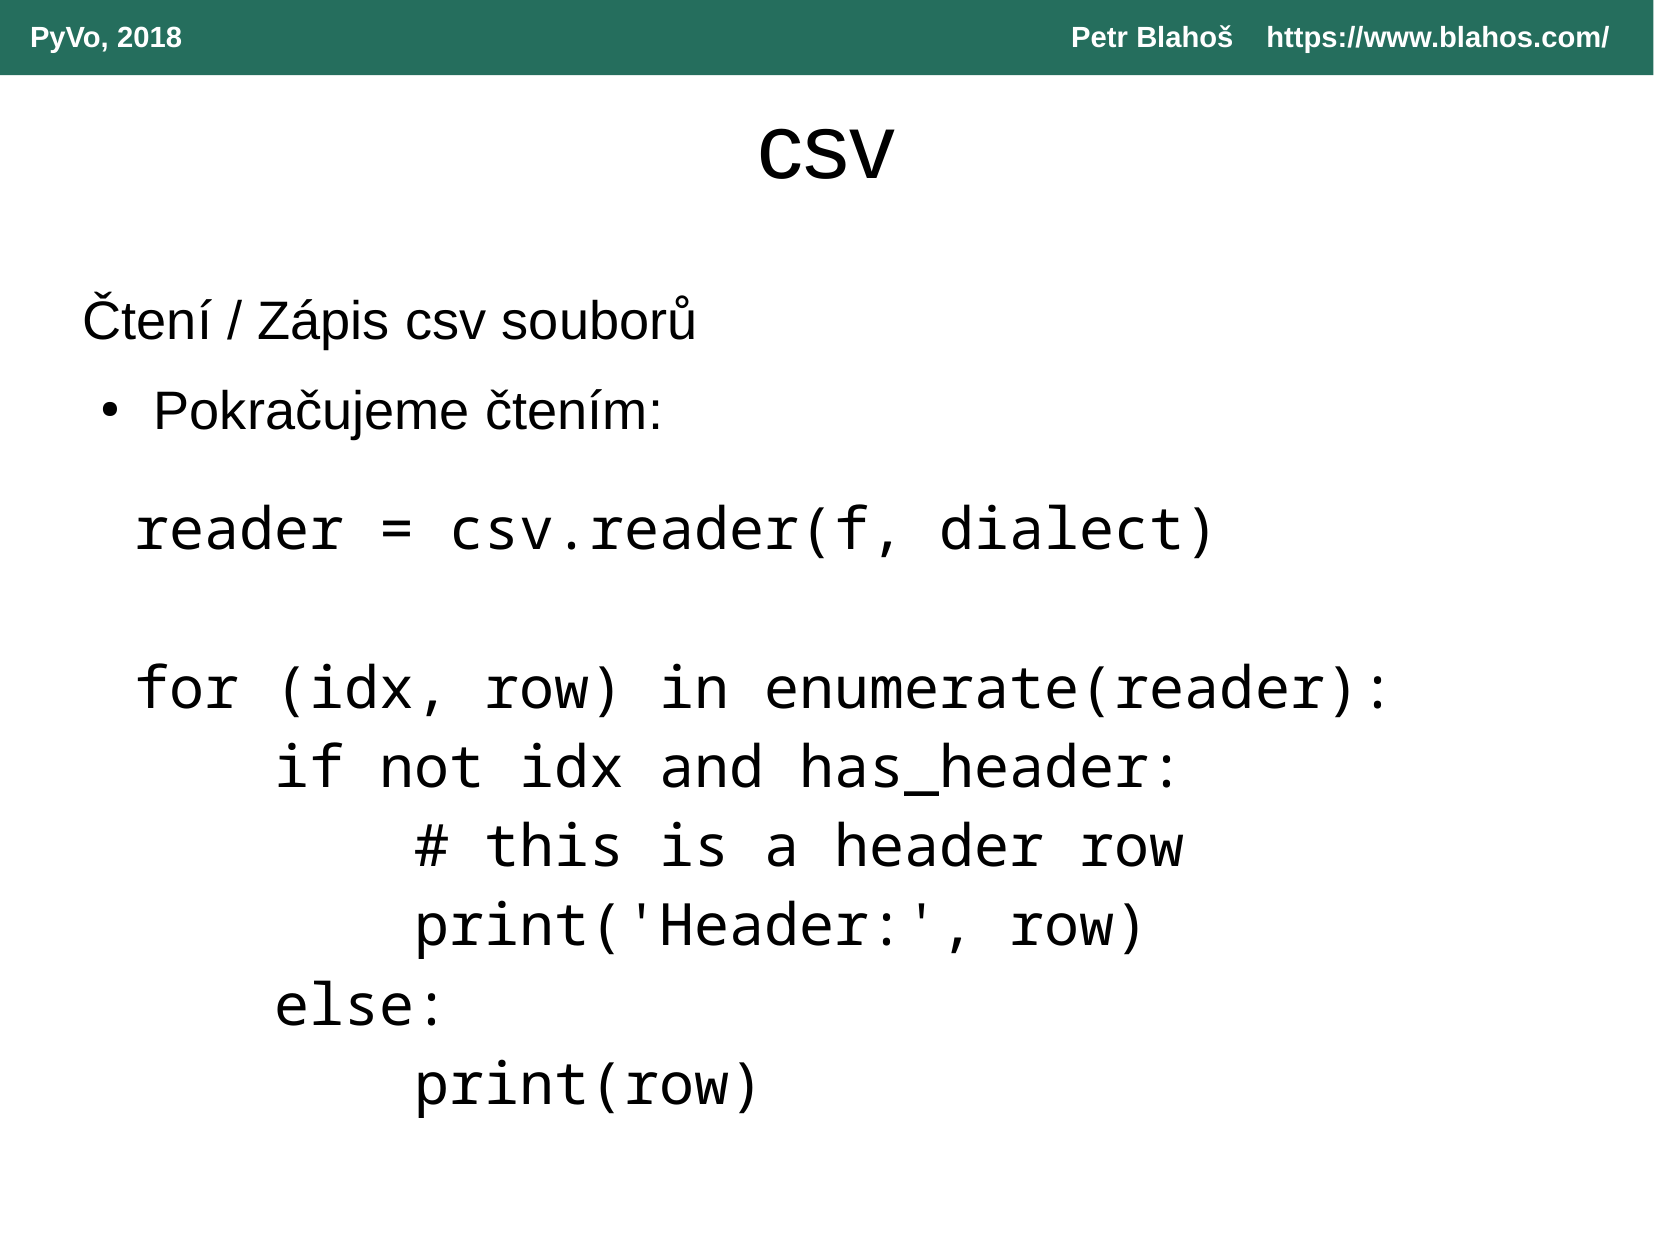

# csv
Čtení / Zápis csv souborů
Pokračujeme čtením:
reader = csv.reader(f, dialect)
for (idx, row) in enumerate(reader):
 if not idx and has_header:
 # this is a header row
 print('Header:', row)
 else:
 print(row)